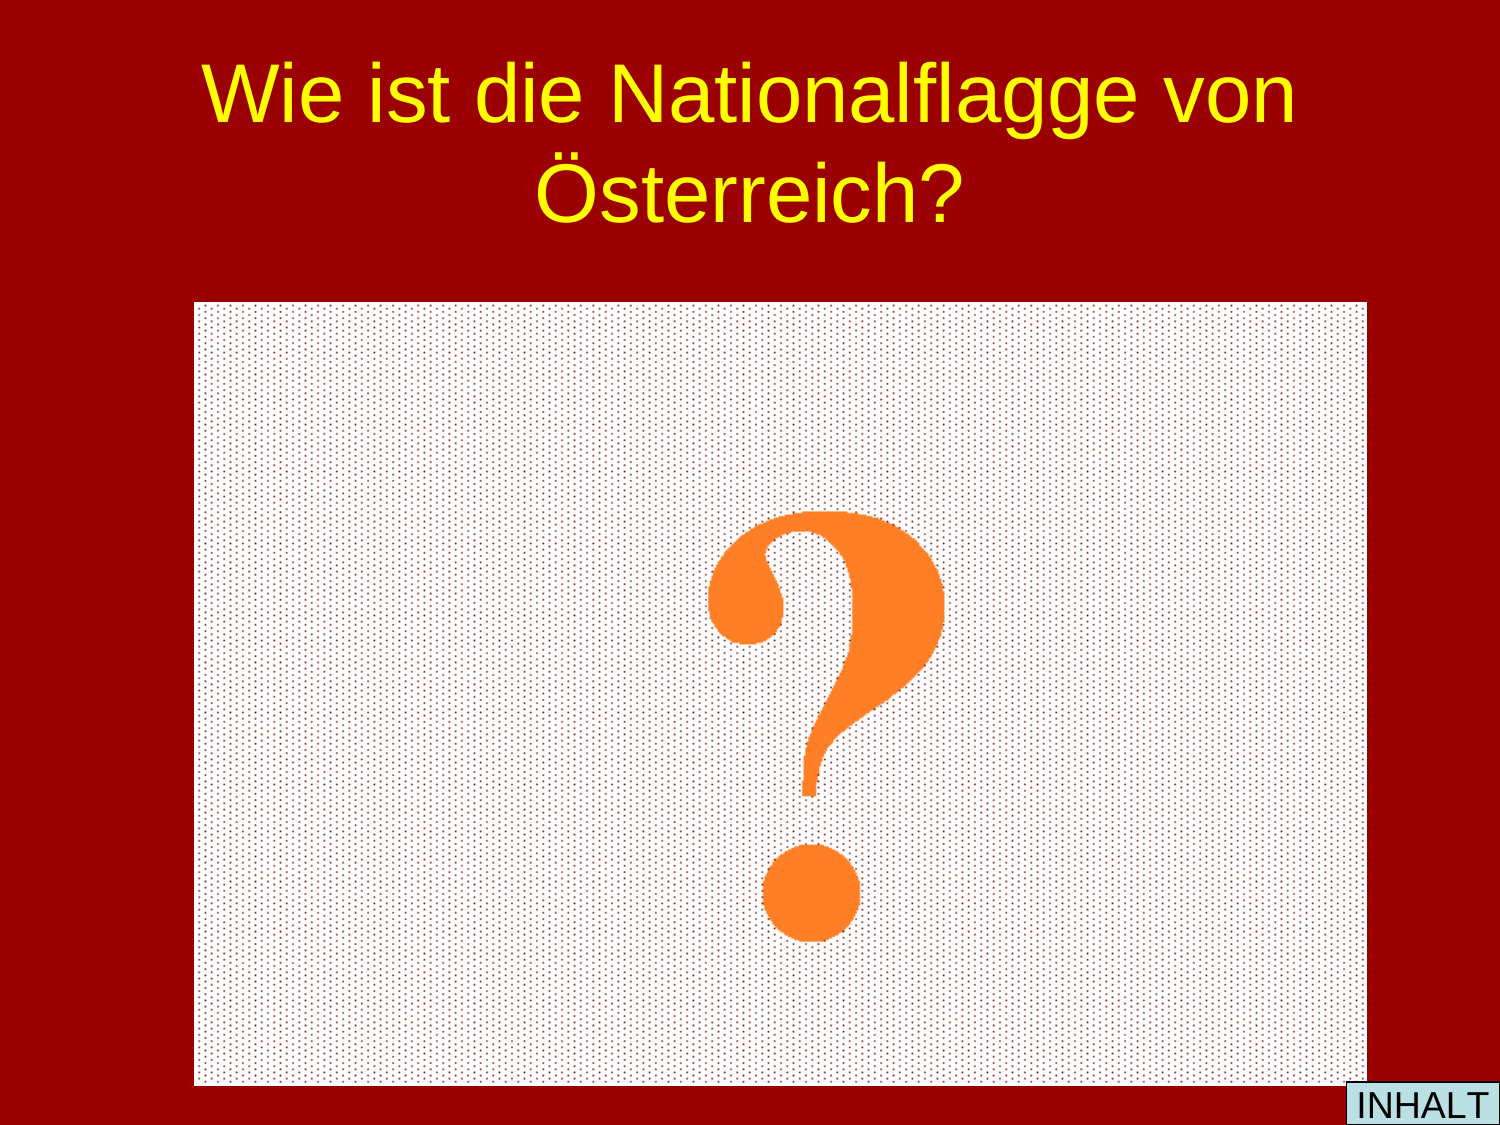

# Wie ist die Nationalflagge von Österreich?
INHALT